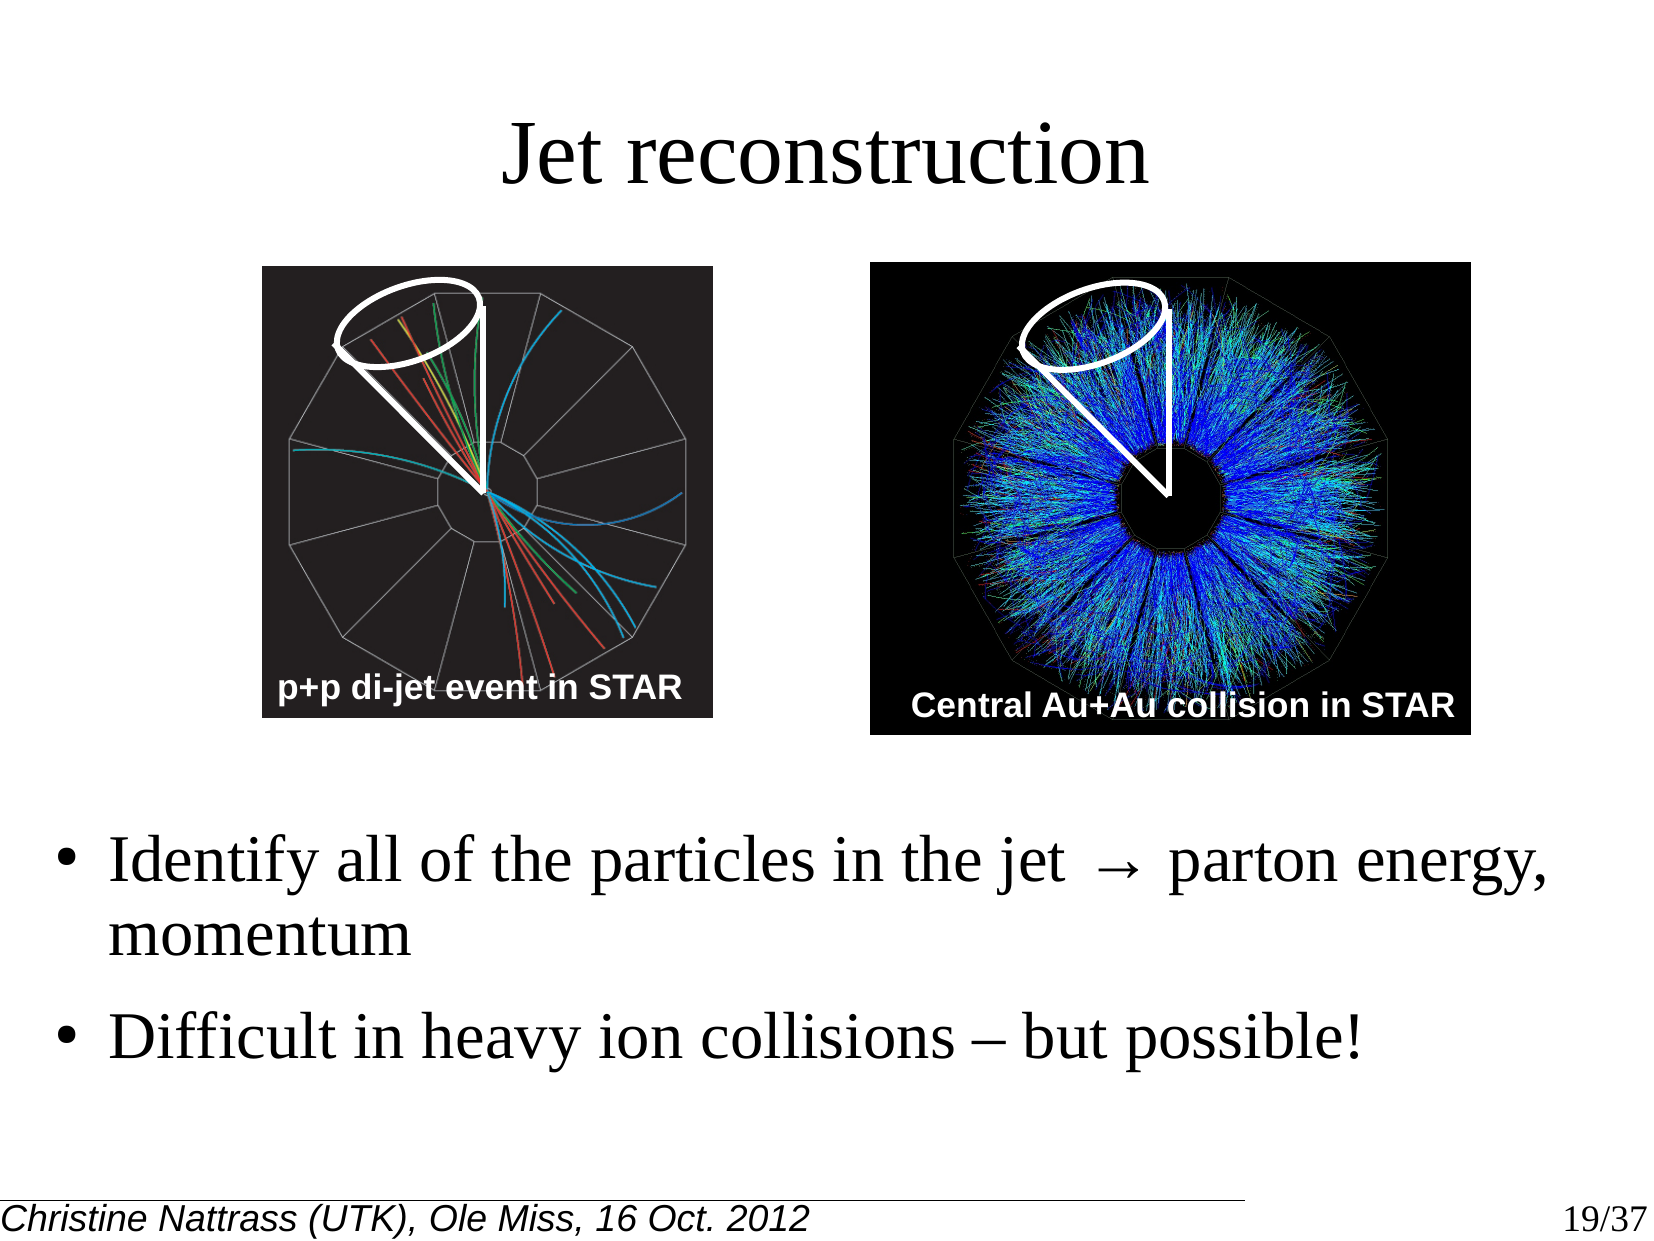

# Jet reconstruction
Central Au+Au collision in STAR
p+p di-jet event in STAR
Identify all of the particles in the jet → parton energy, momentum
Difficult in heavy ion collisions – but possible!